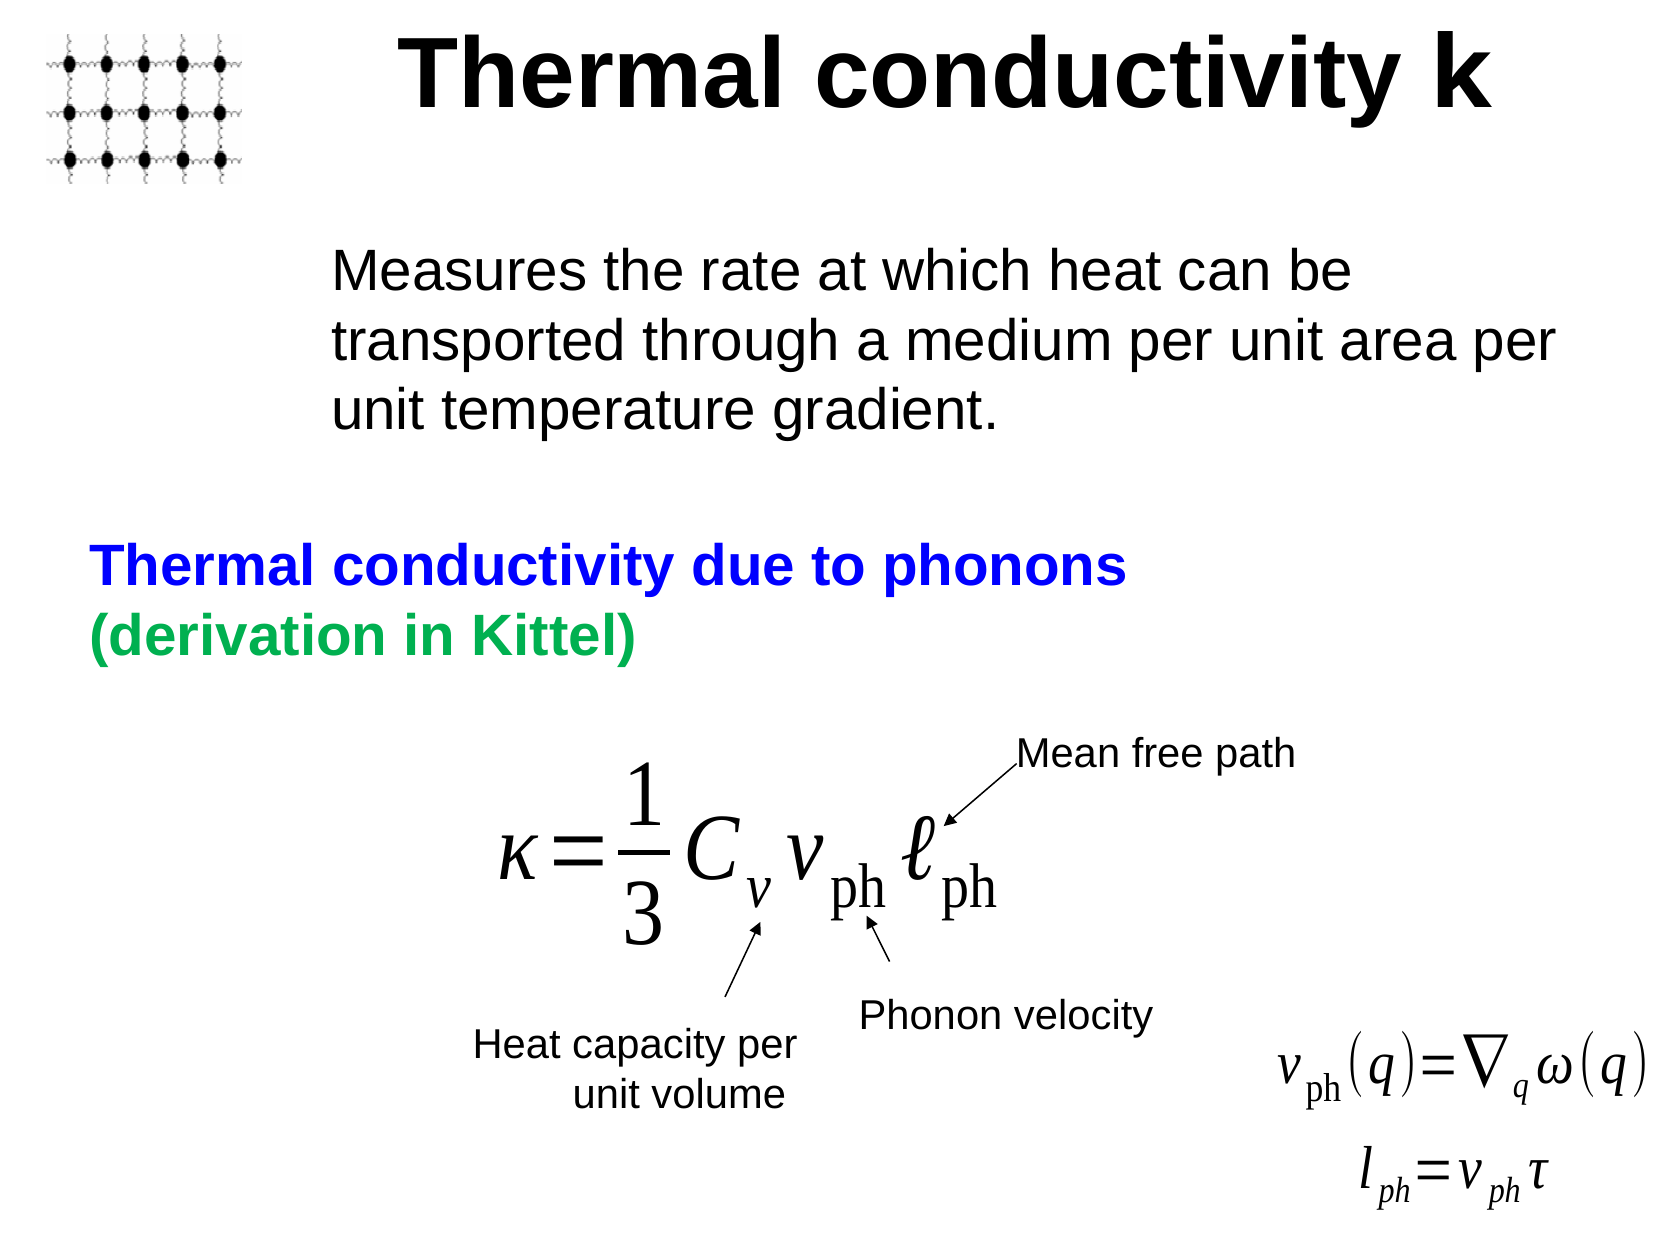

# Thermal conductivity k
	Measures the rate at which heat can be transported through a medium per unit area per unit temperature gradient.
Thermal conductivity due to phonons
(derivation in Kittel)
Mean free path
Phonon velocity
Heat capacity per unit volume